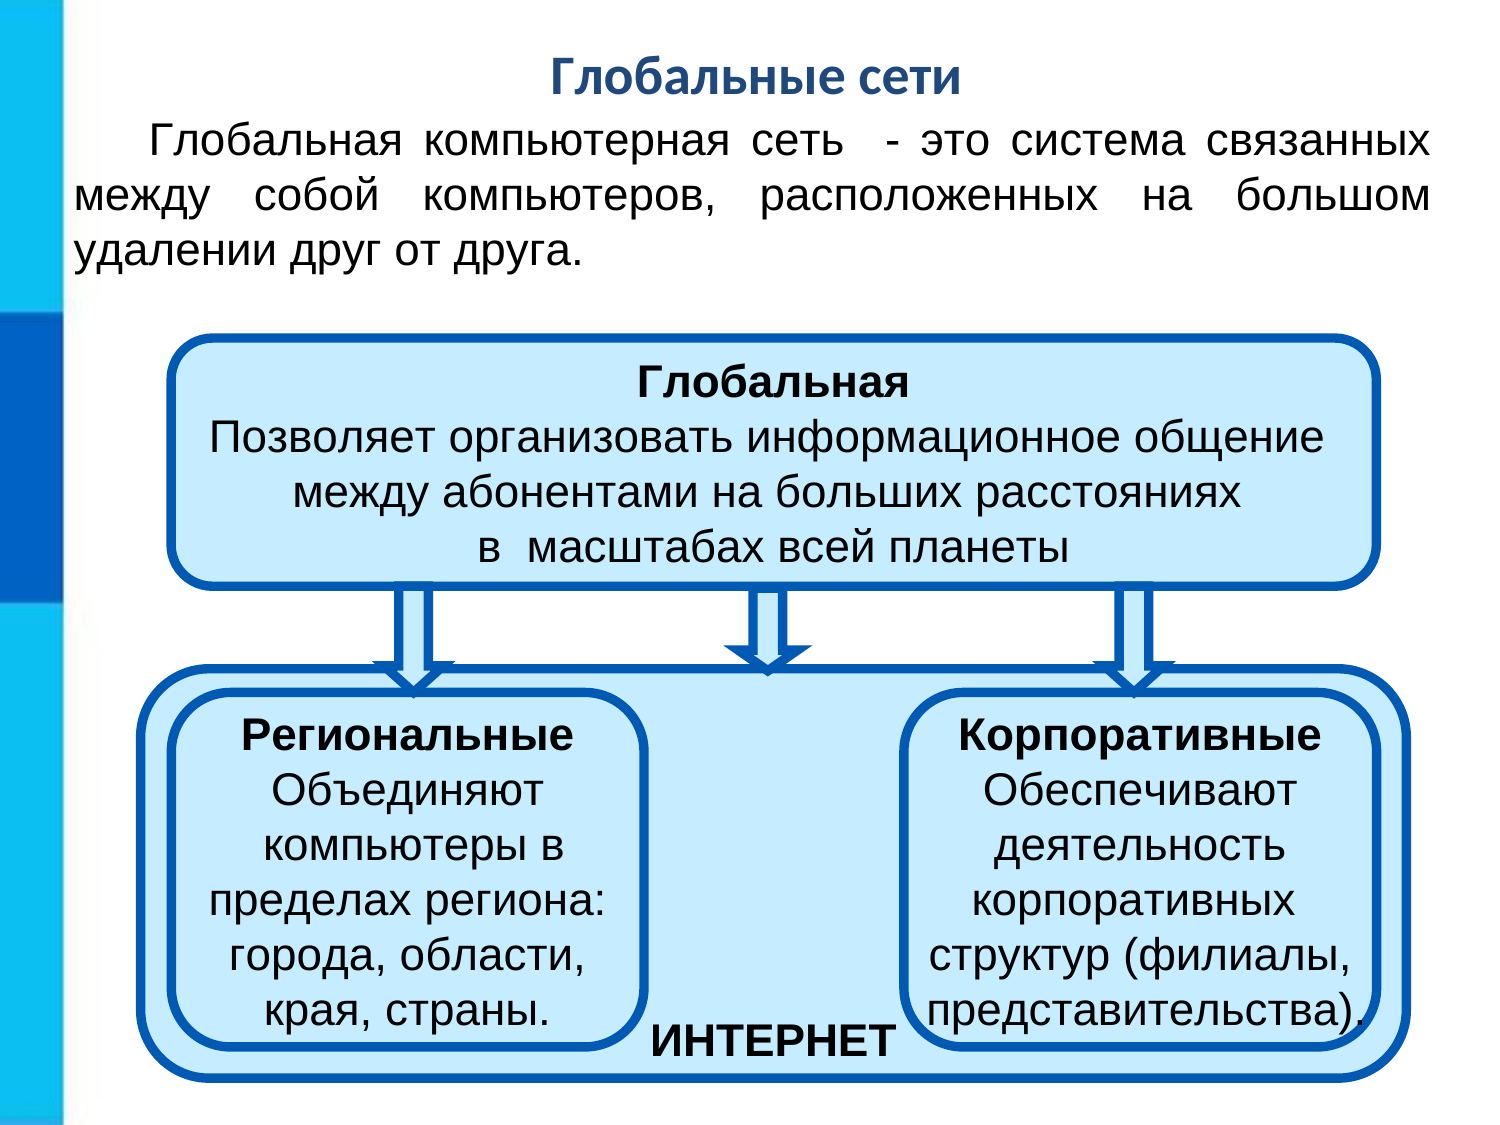

Глобальные сети
Глобальная компьютерная сеть - это система связанных между собой компьютеров, расположенных на большом удалении друг от друга.
Глобальная
Позволяет организовать информационное общение
между абонентами на больших расстояниях
в масштабах всей планеты
ИНТЕРНЕТ
Региональные
Объединяют
 компьютеры в
пределах региона:
города, области,
края, страны.
Корпоративные
 Обеспечивают
деятельность
корпоративных
структур (филиалы,
 представительства).